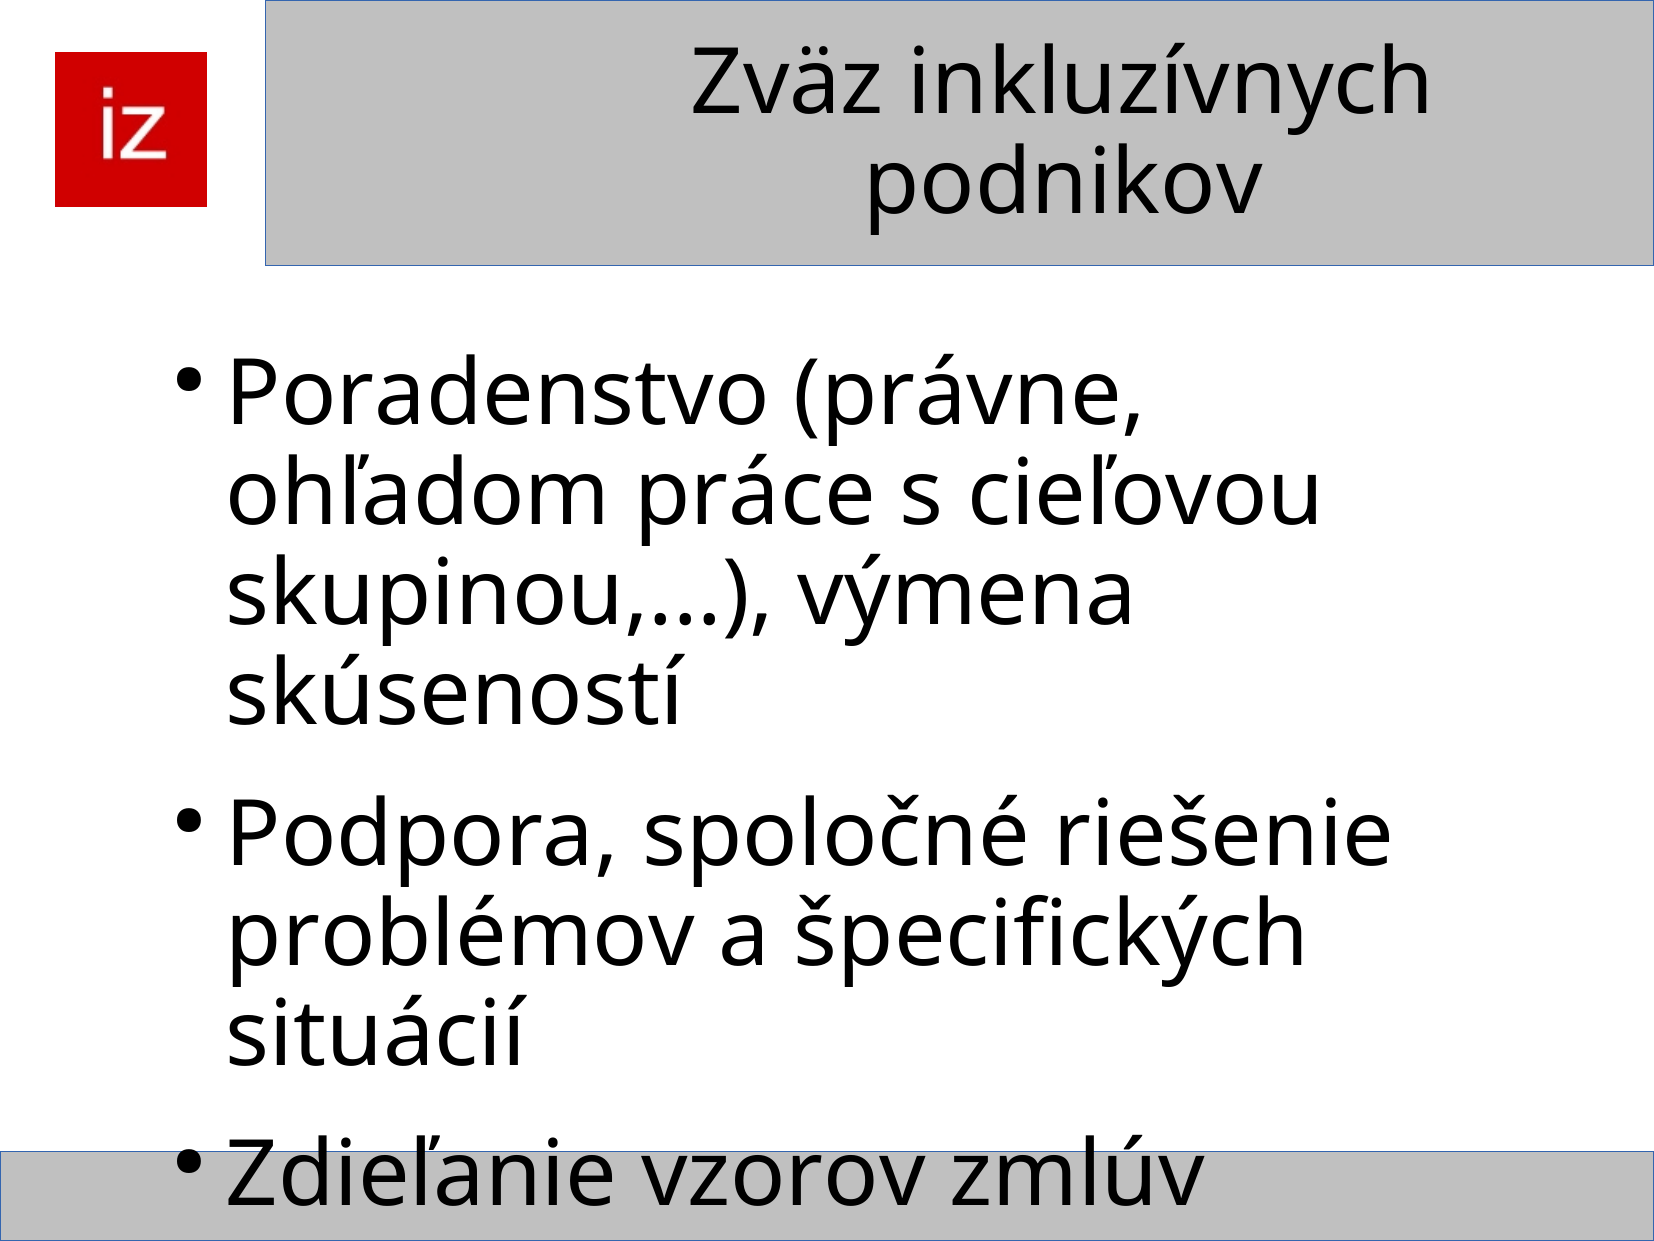

# Zväz inkluzívnych podnikov
Poradenstvo (právne, ohľadom práce s cieľovou skupinou,...), výmena skúseností
Podpora, spoločné riešenie problémov a špecifických situácií
Zdieľanie vzorov zmlúv